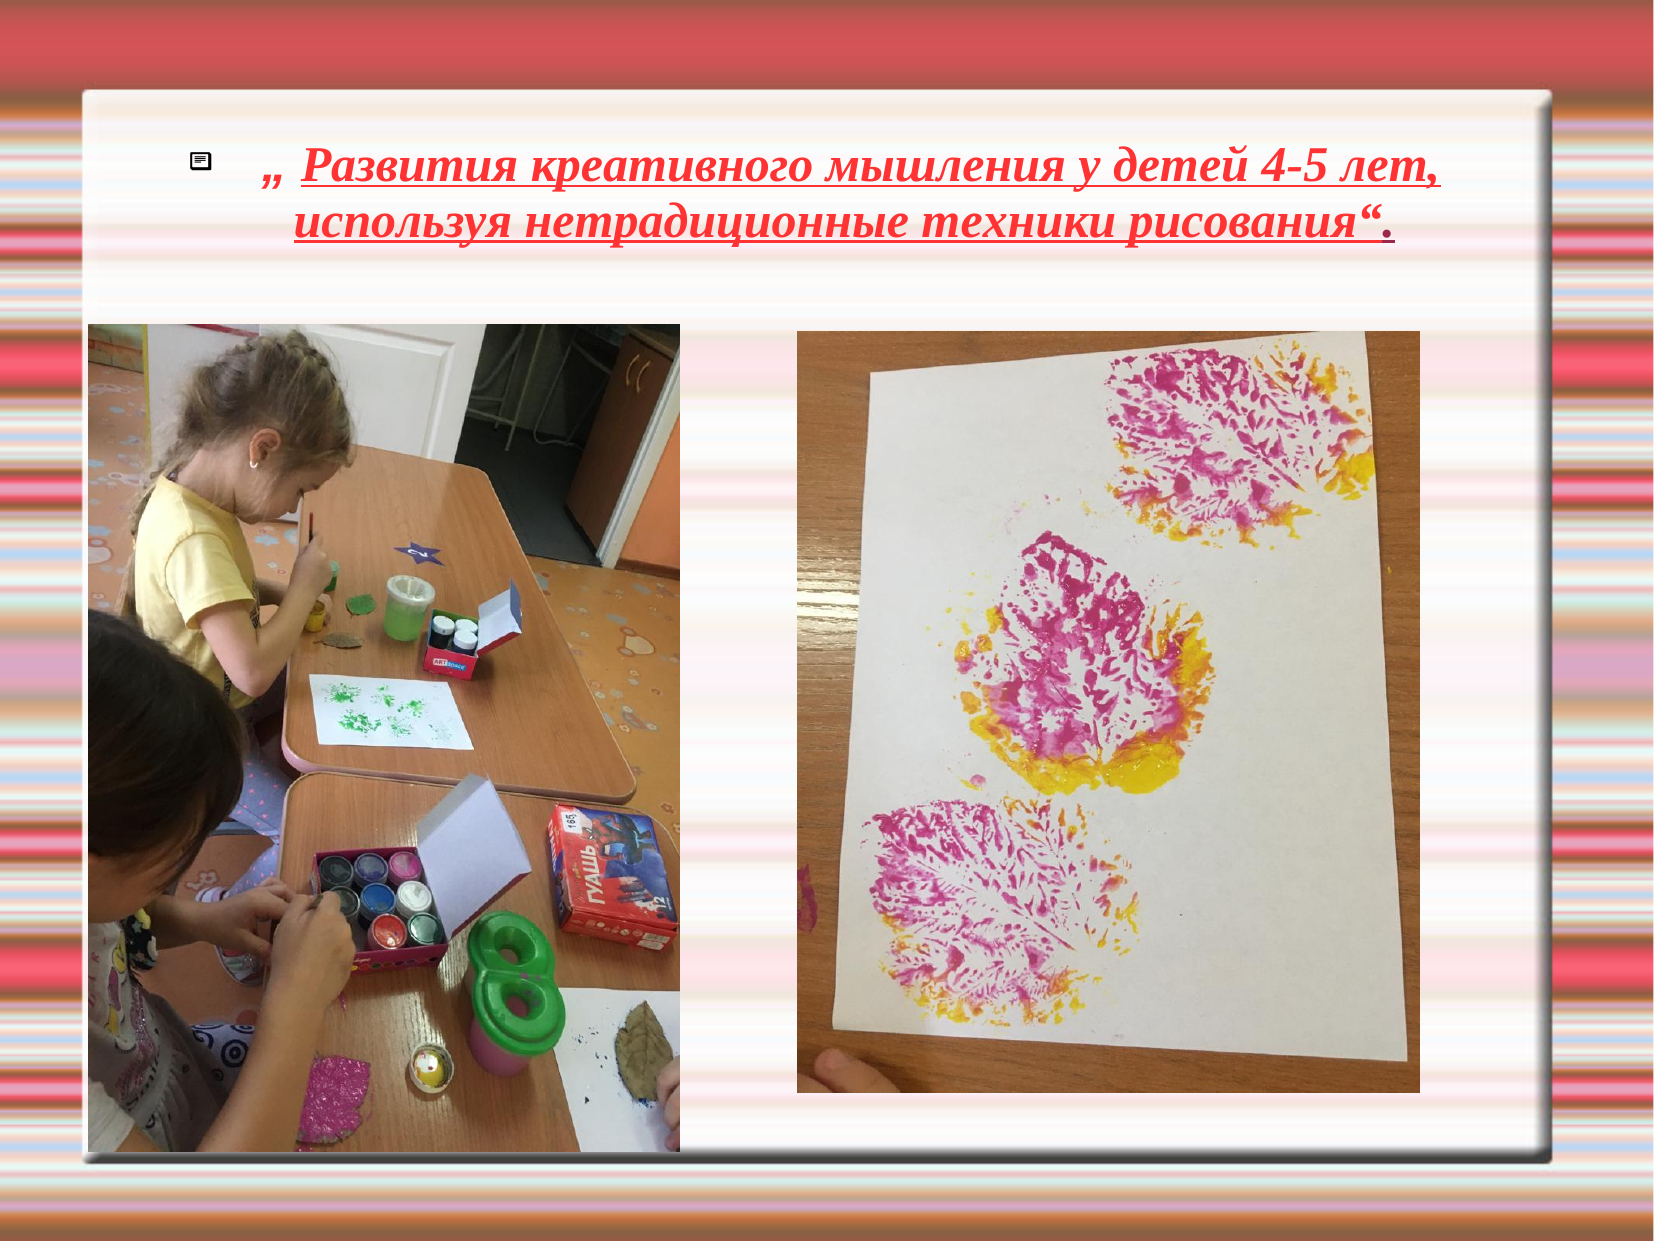

# „ Развития креативного мышления у детей 4-5 лет, используя нетрадиционные техники рисования“.